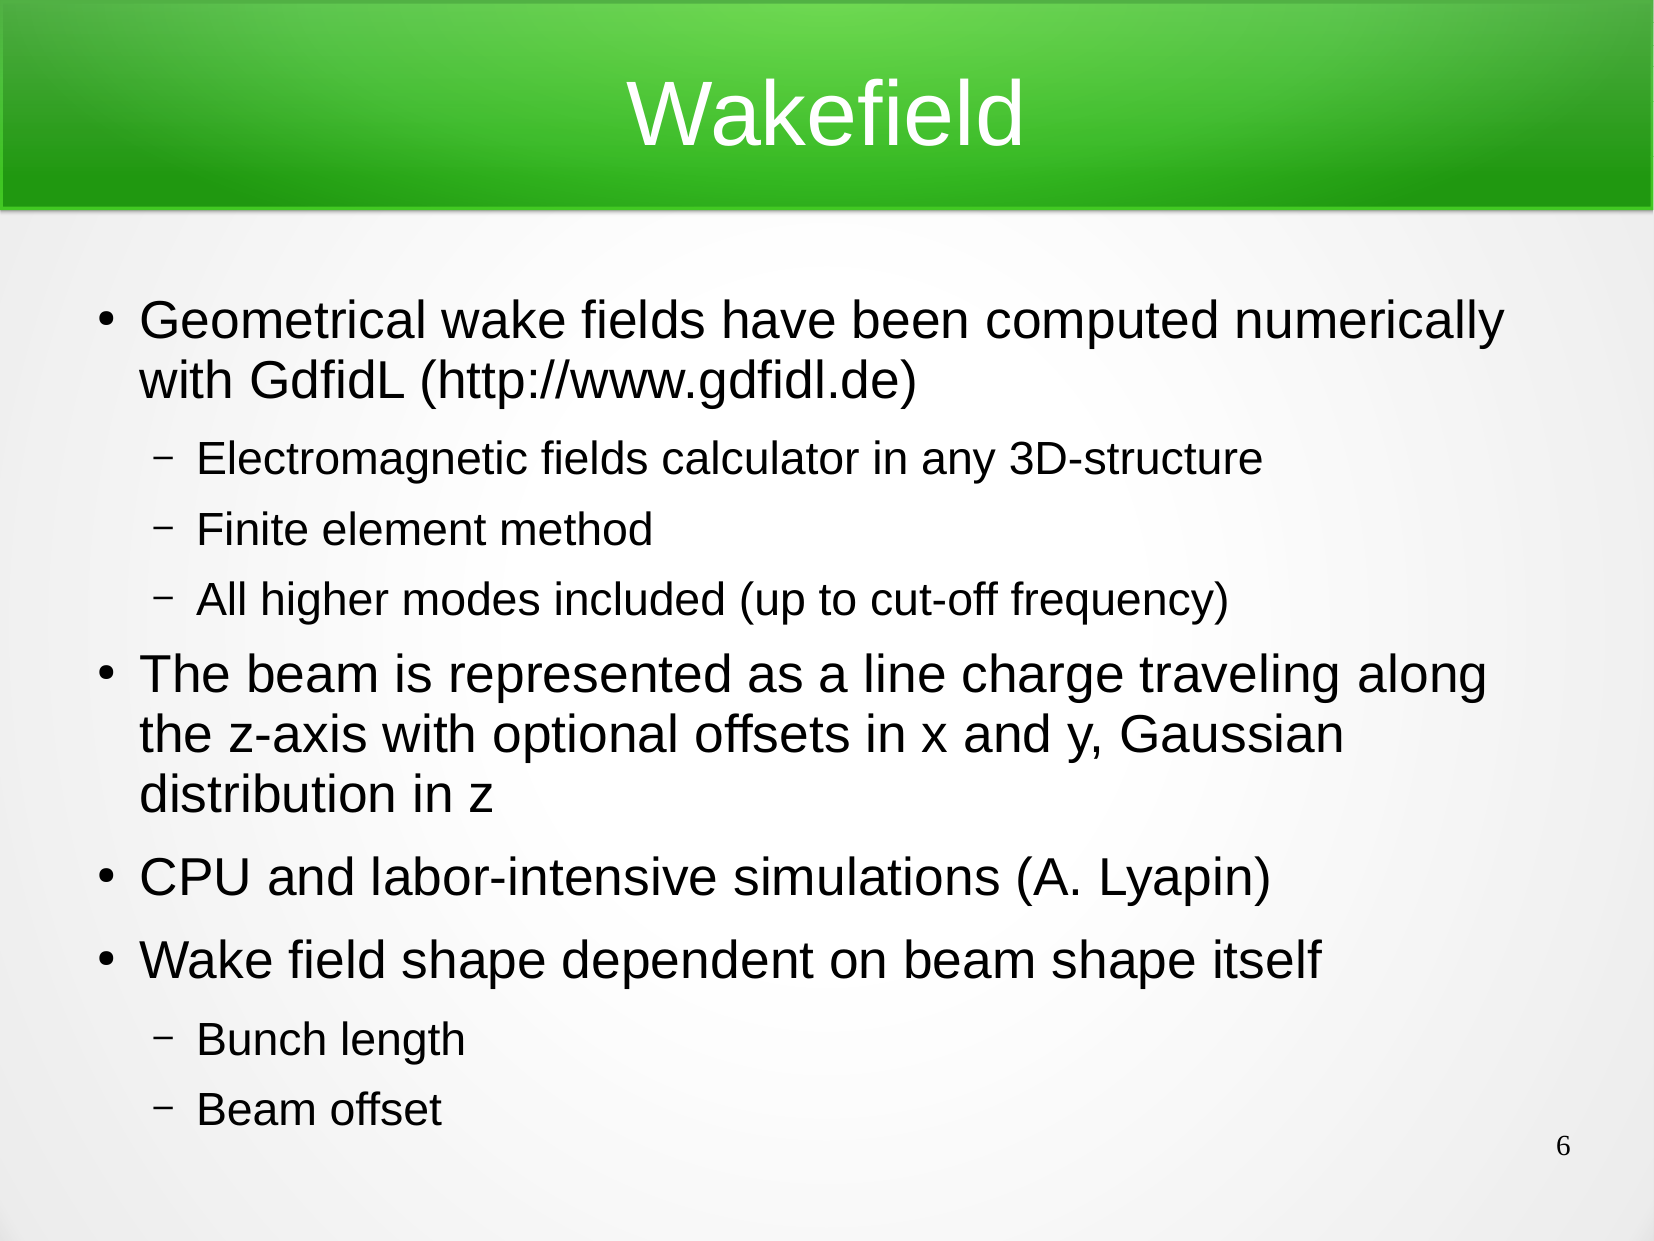

# Wakefield
Geometrical wake fields have been computed numerically with GdfidL (http://www.gdfidl.de)
Electromagnetic fields calculator in any 3D-structure
Finite element method
All higher modes included (up to cut-off frequency)
The beam is represented as a line charge traveling along the z-axis with optional offsets in x and y, Gaussian distribution in z
CPU and labor-intensive simulations (A. Lyapin)
Wake field shape dependent on beam shape itself
Bunch length
Beam offset
6